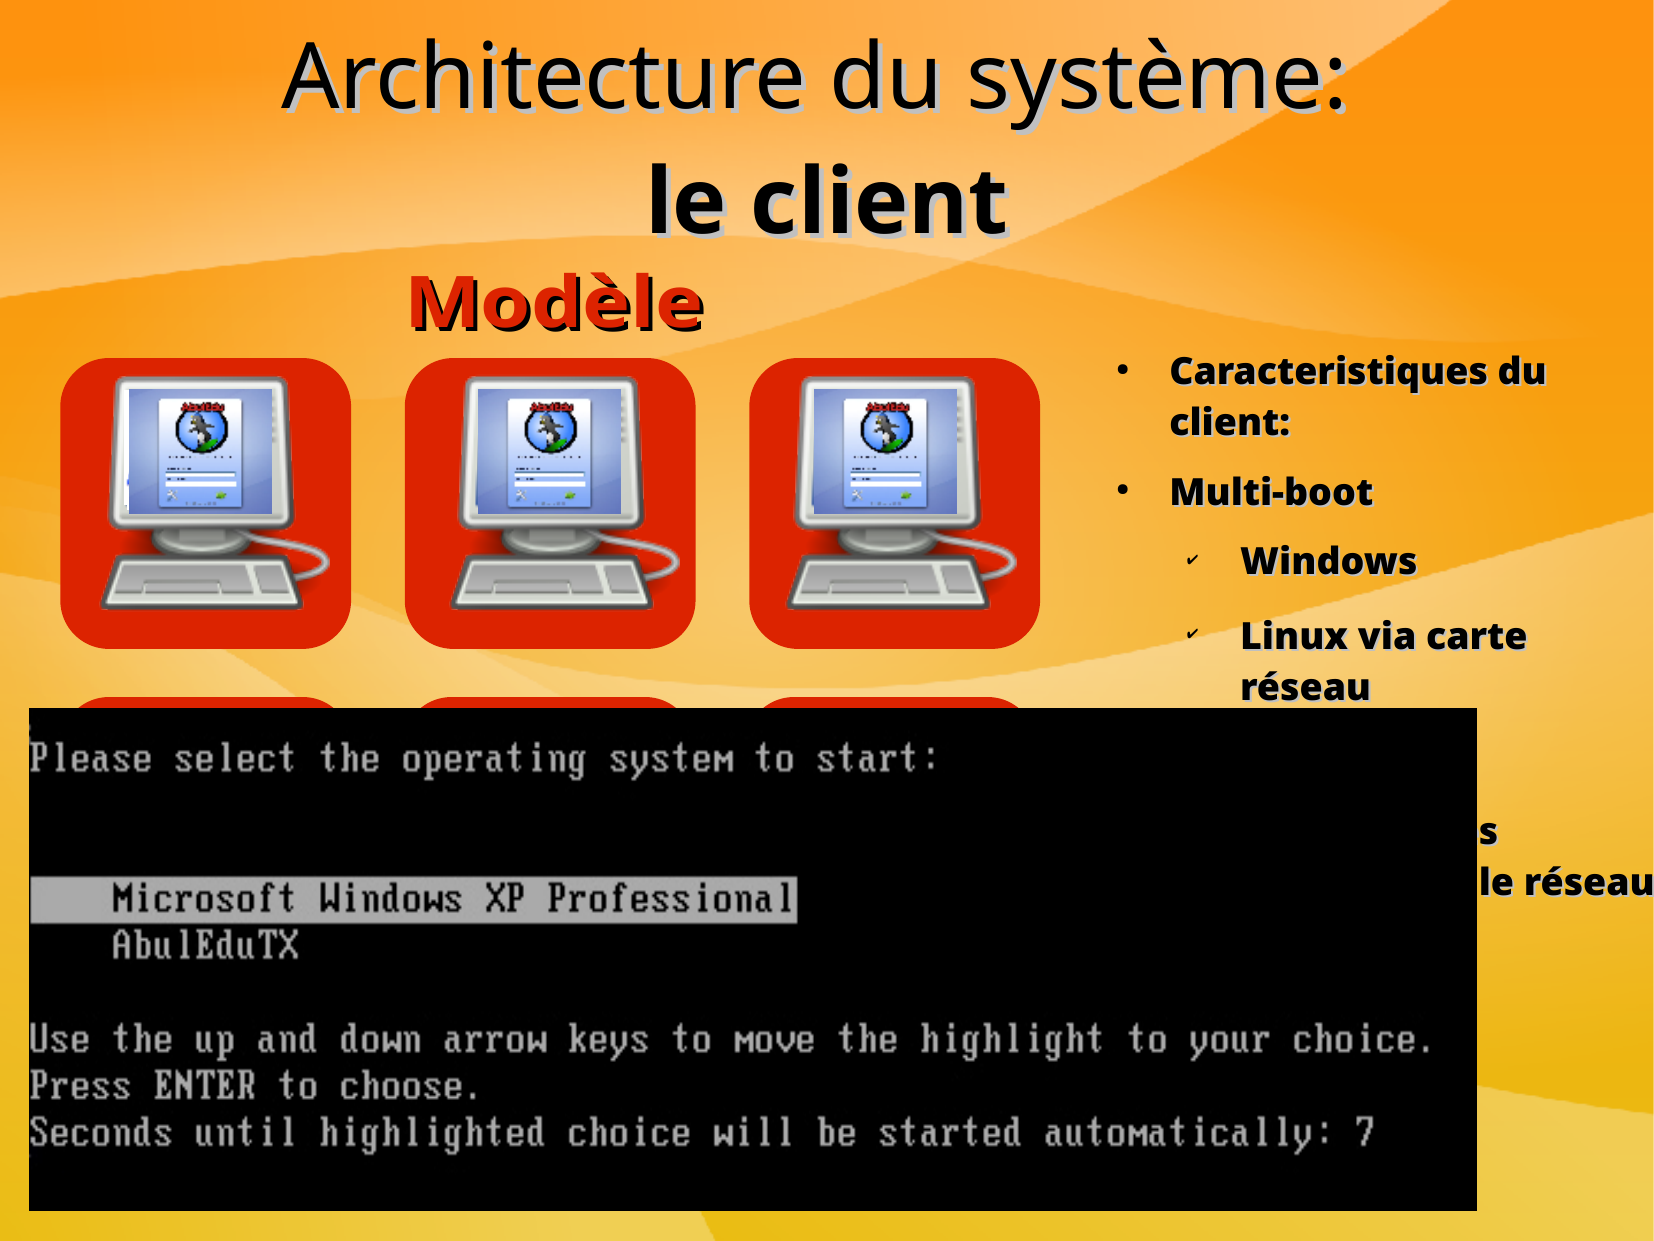

# Architecture du système: le client
Modèle
Caracteristiques du client:
Multi-boot
Windows
Linux via carte réseau
Pas de données
Restauration des sauvegarde par le réseau en parallèle